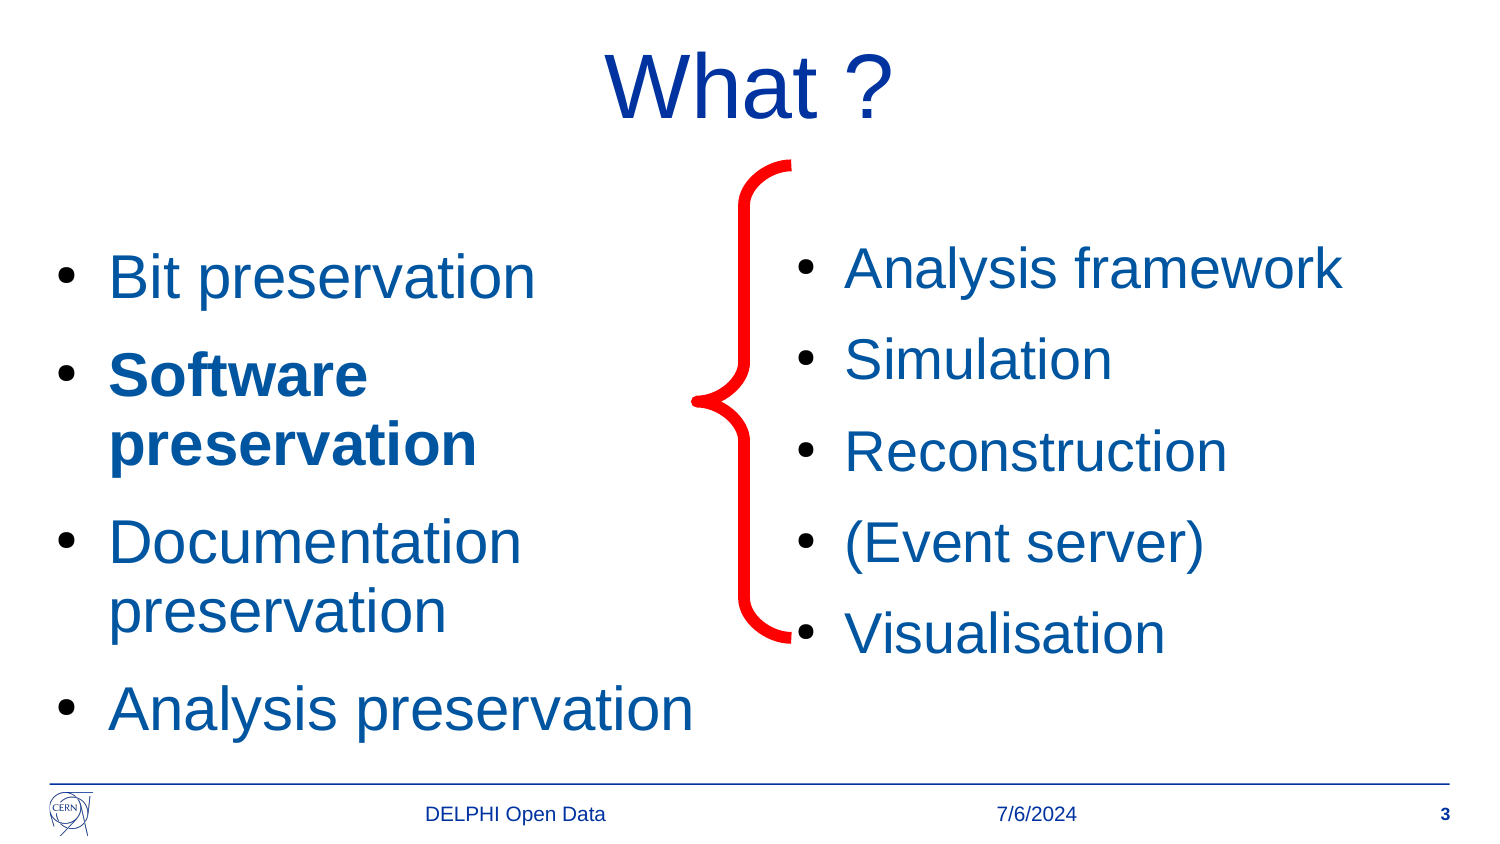

# What ?
Analysis framework
Simulation
Reconstruction
(Event server)
Visualisation
Bit preservation
Software preservation
Documentation preservation
Analysis preservation